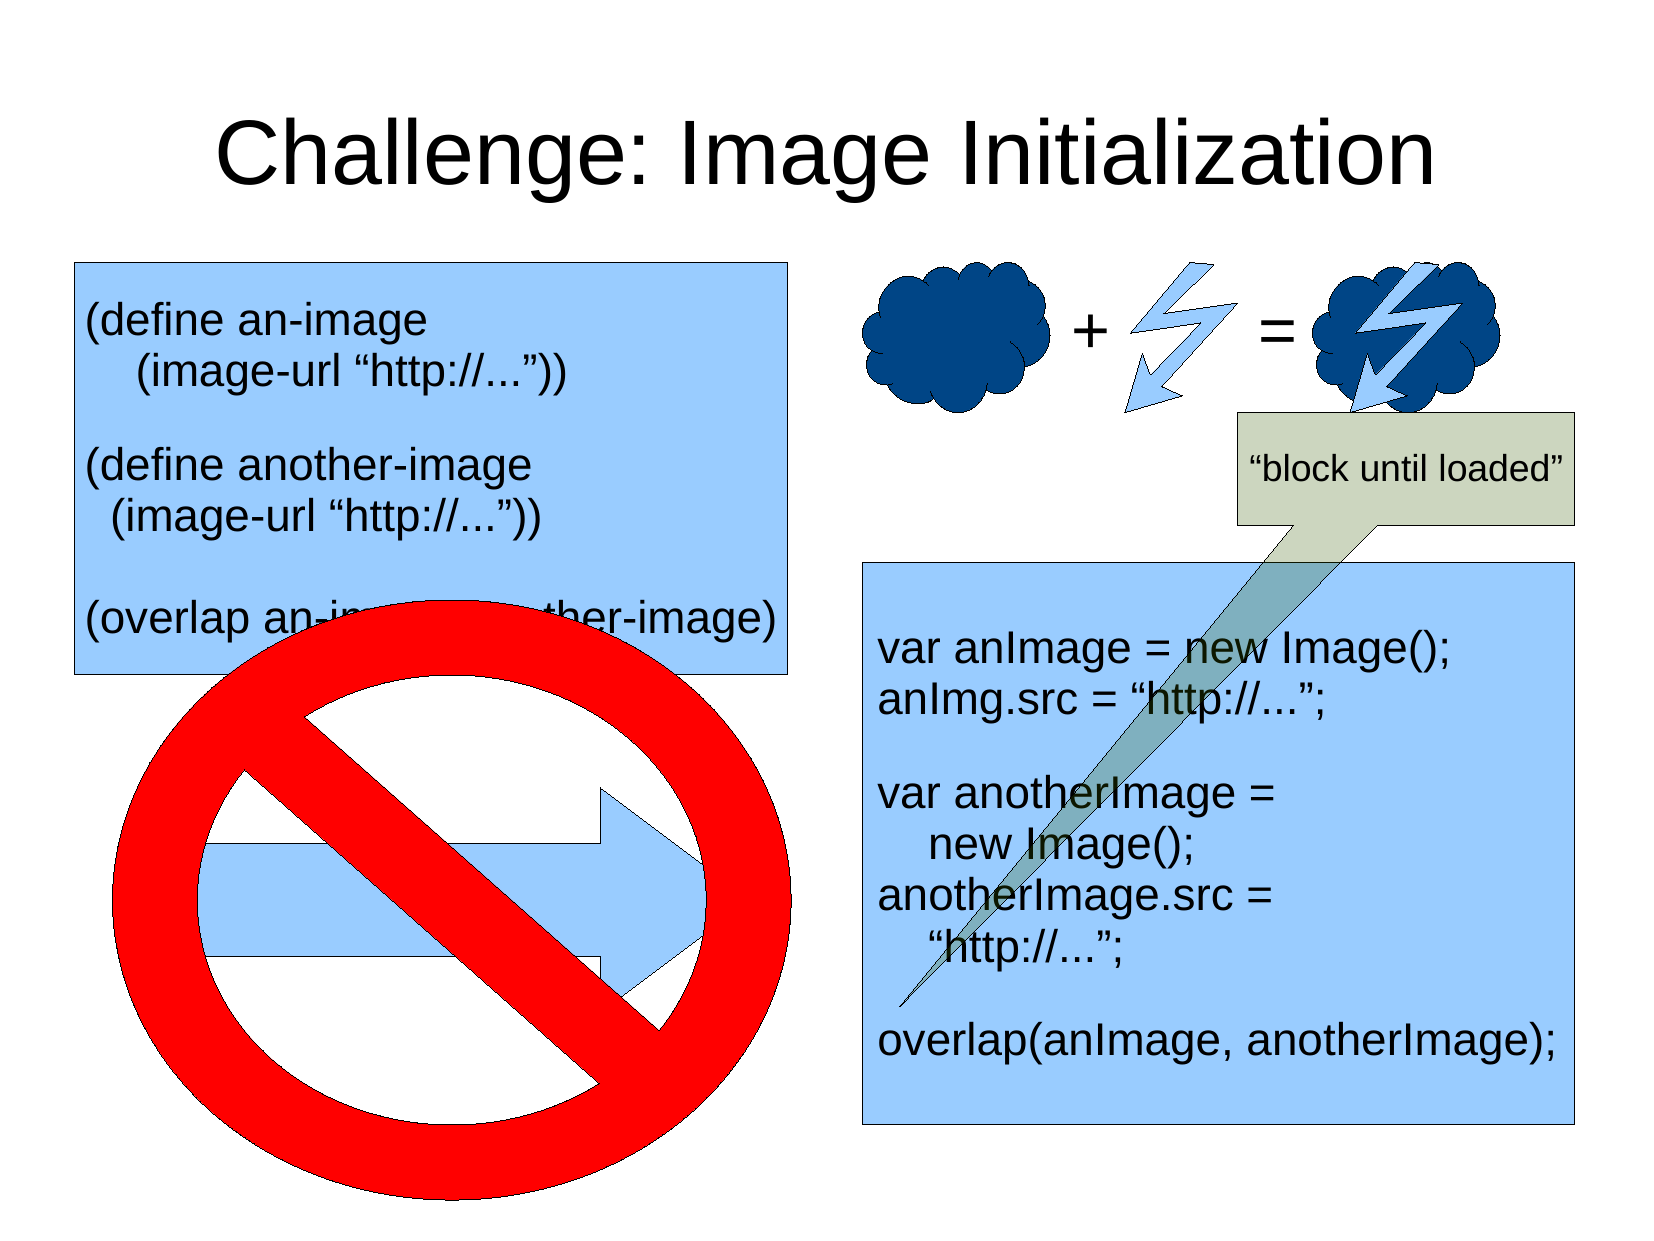

# Challenge: Image Initialization
(define an-image
 (image-url “http://...”))
(define another-image
 (image-url “http://...”))
(overlap an-image another-image)
+
=
“block until loaded”
var anImage = new Image();
anImg.src = “http://...”;
var anotherImage =
 new Image();
anotherImage.src =
 “http://...”;
overlap(anImage, anotherImage);